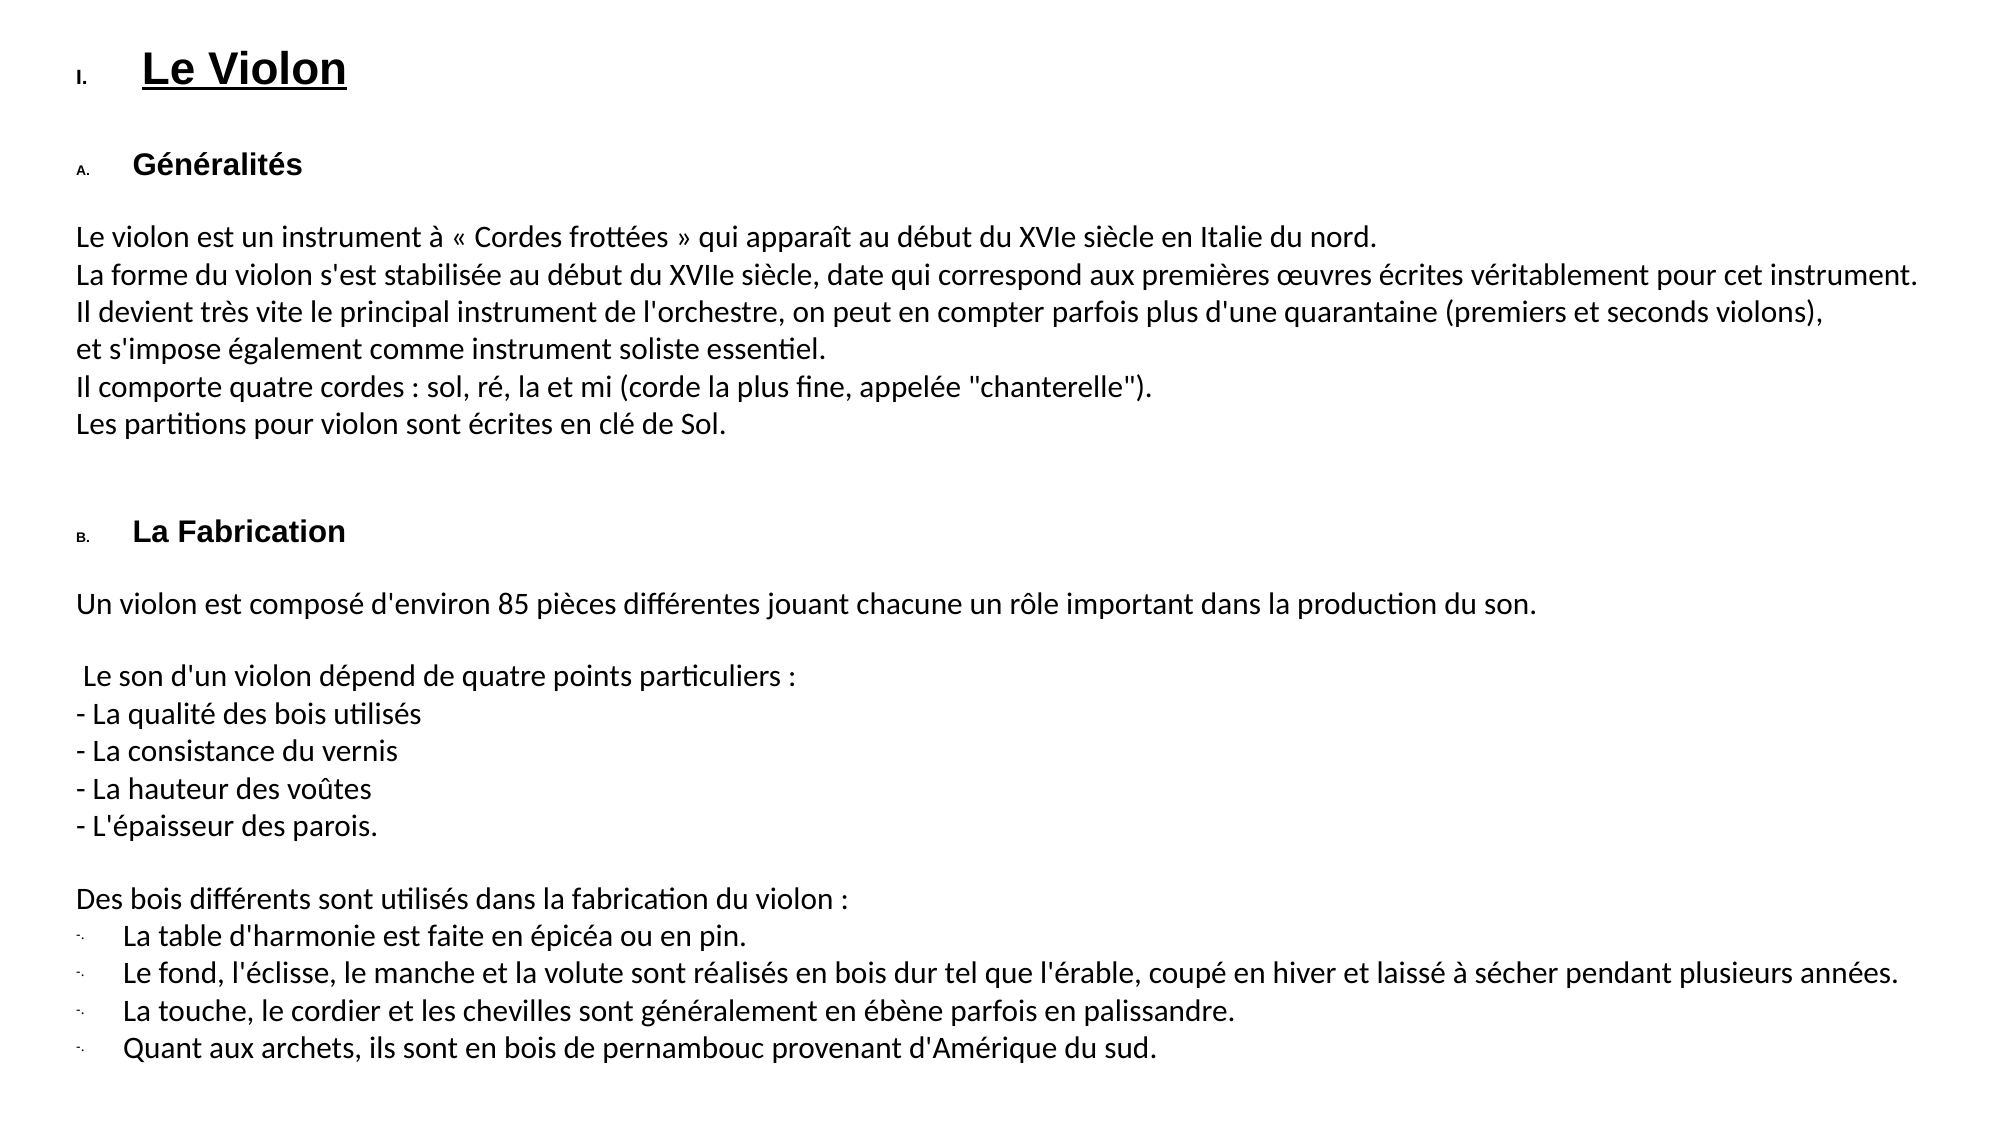

Le Violon
Généralités
Le violon est un instrument à « Cordes frottées » qui apparaît au début du XVIe siècle en Italie du nord.
La forme du violon s'est stabilisée au début du XVIIe siècle, date qui correspond aux premières œuvres écrites véritablement pour cet instrument.
Il devient très vite le principal instrument de l'orchestre, on peut en compter parfois plus d'une quarantaine (premiers et seconds violons),
et s'impose également comme instrument soliste essentiel.
Il comporte quatre cordes : sol, ré, la et mi (corde la plus fine, appelée "chanterelle").
Les partitions pour violon sont écrites en clé de Sol.
La Fabrication
Un violon est composé d'environ 85 pièces différentes jouant chacune un rôle important dans la production du son.
 Le son d'un violon dépend de quatre points particuliers :
- La qualité des bois utilisés
- La consistance du vernis
- La hauteur des voûtes
- L'épaisseur des parois.
Des bois différents sont utilisés dans la fabrication du violon :
La table d'harmonie est faite en épicéa ou en pin.
Le fond, l'éclisse, le manche et la volute sont réalisés en bois dur tel que l'érable, coupé en hiver et laissé à sécher pendant plusieurs années.
La touche, le cordier et les chevilles sont généralement en ébène parfois en palissandre.
Quant aux archets, ils sont en bois de pernambouc provenant d'Amérique du sud.